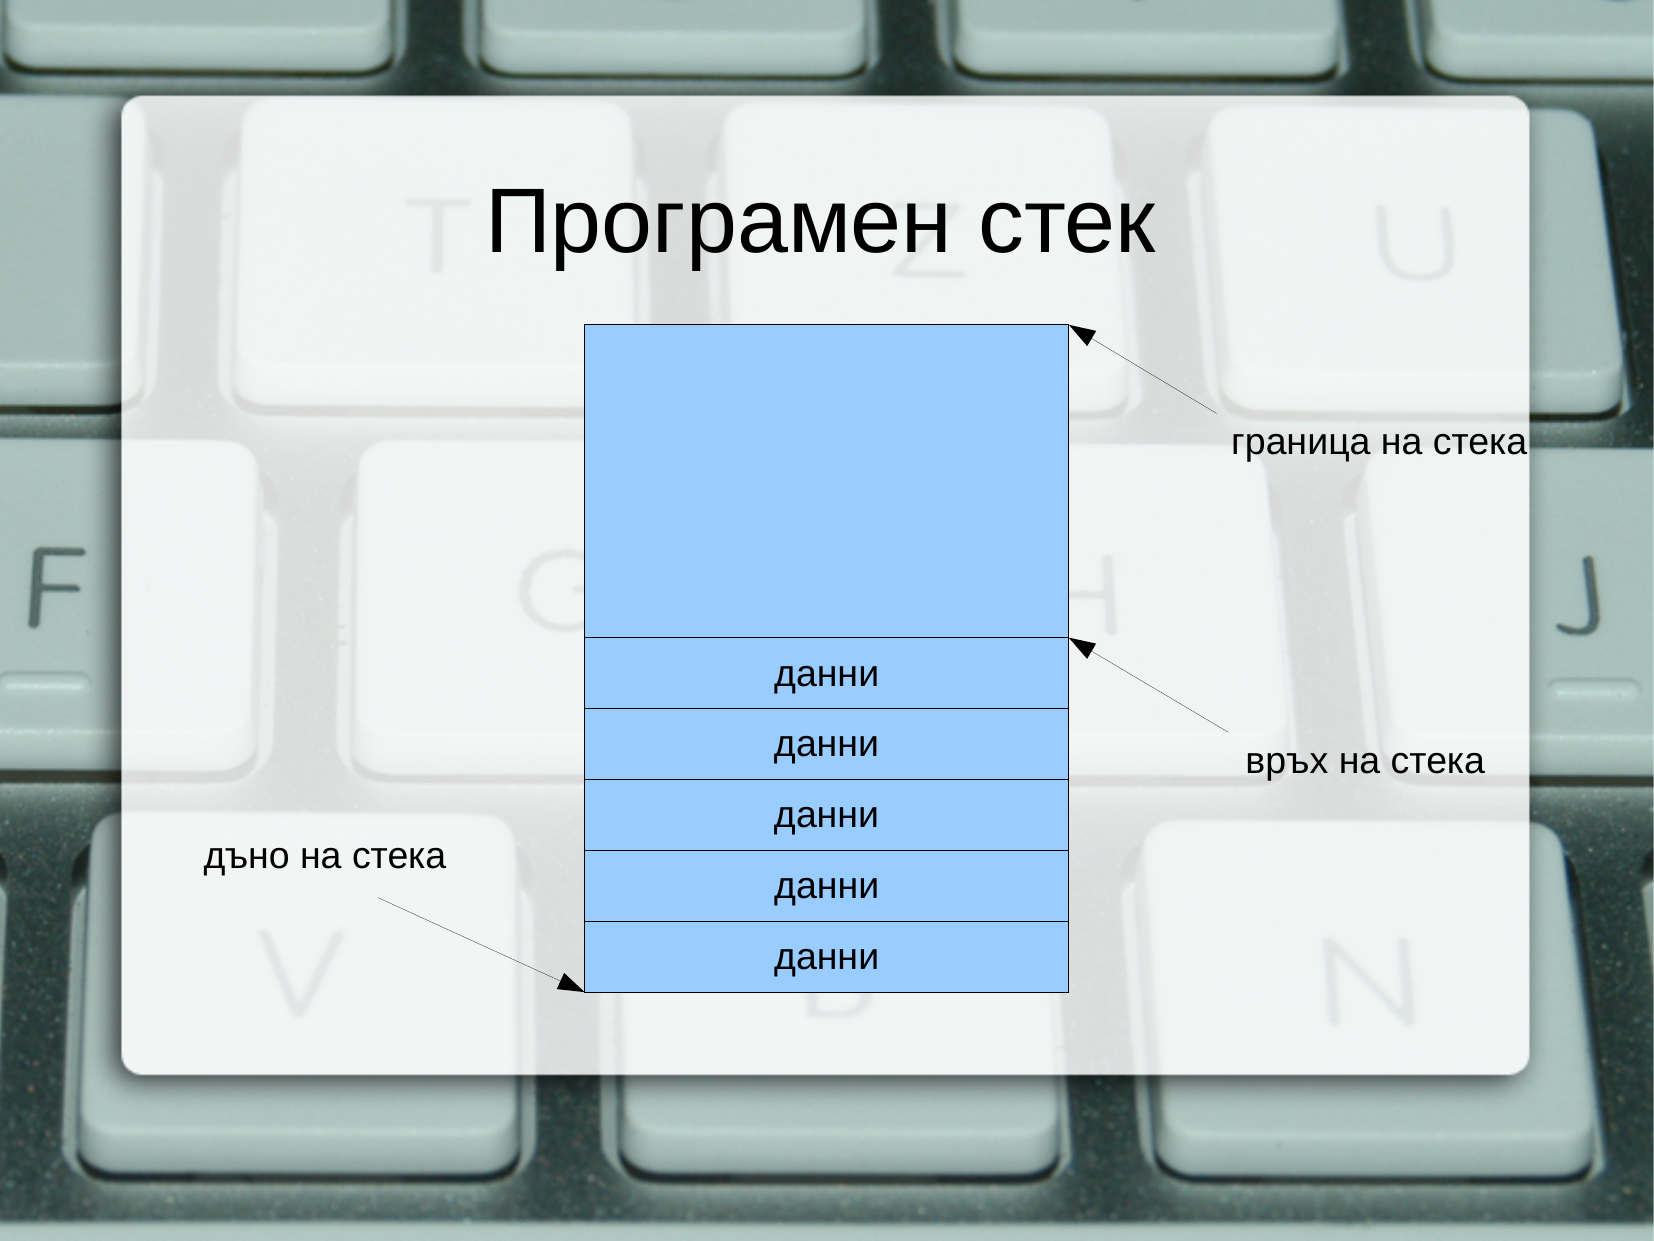

# Програмен стек
граница на стека
данни
данни
връх на стека
данни
данни
дъно на стека
данни
данни